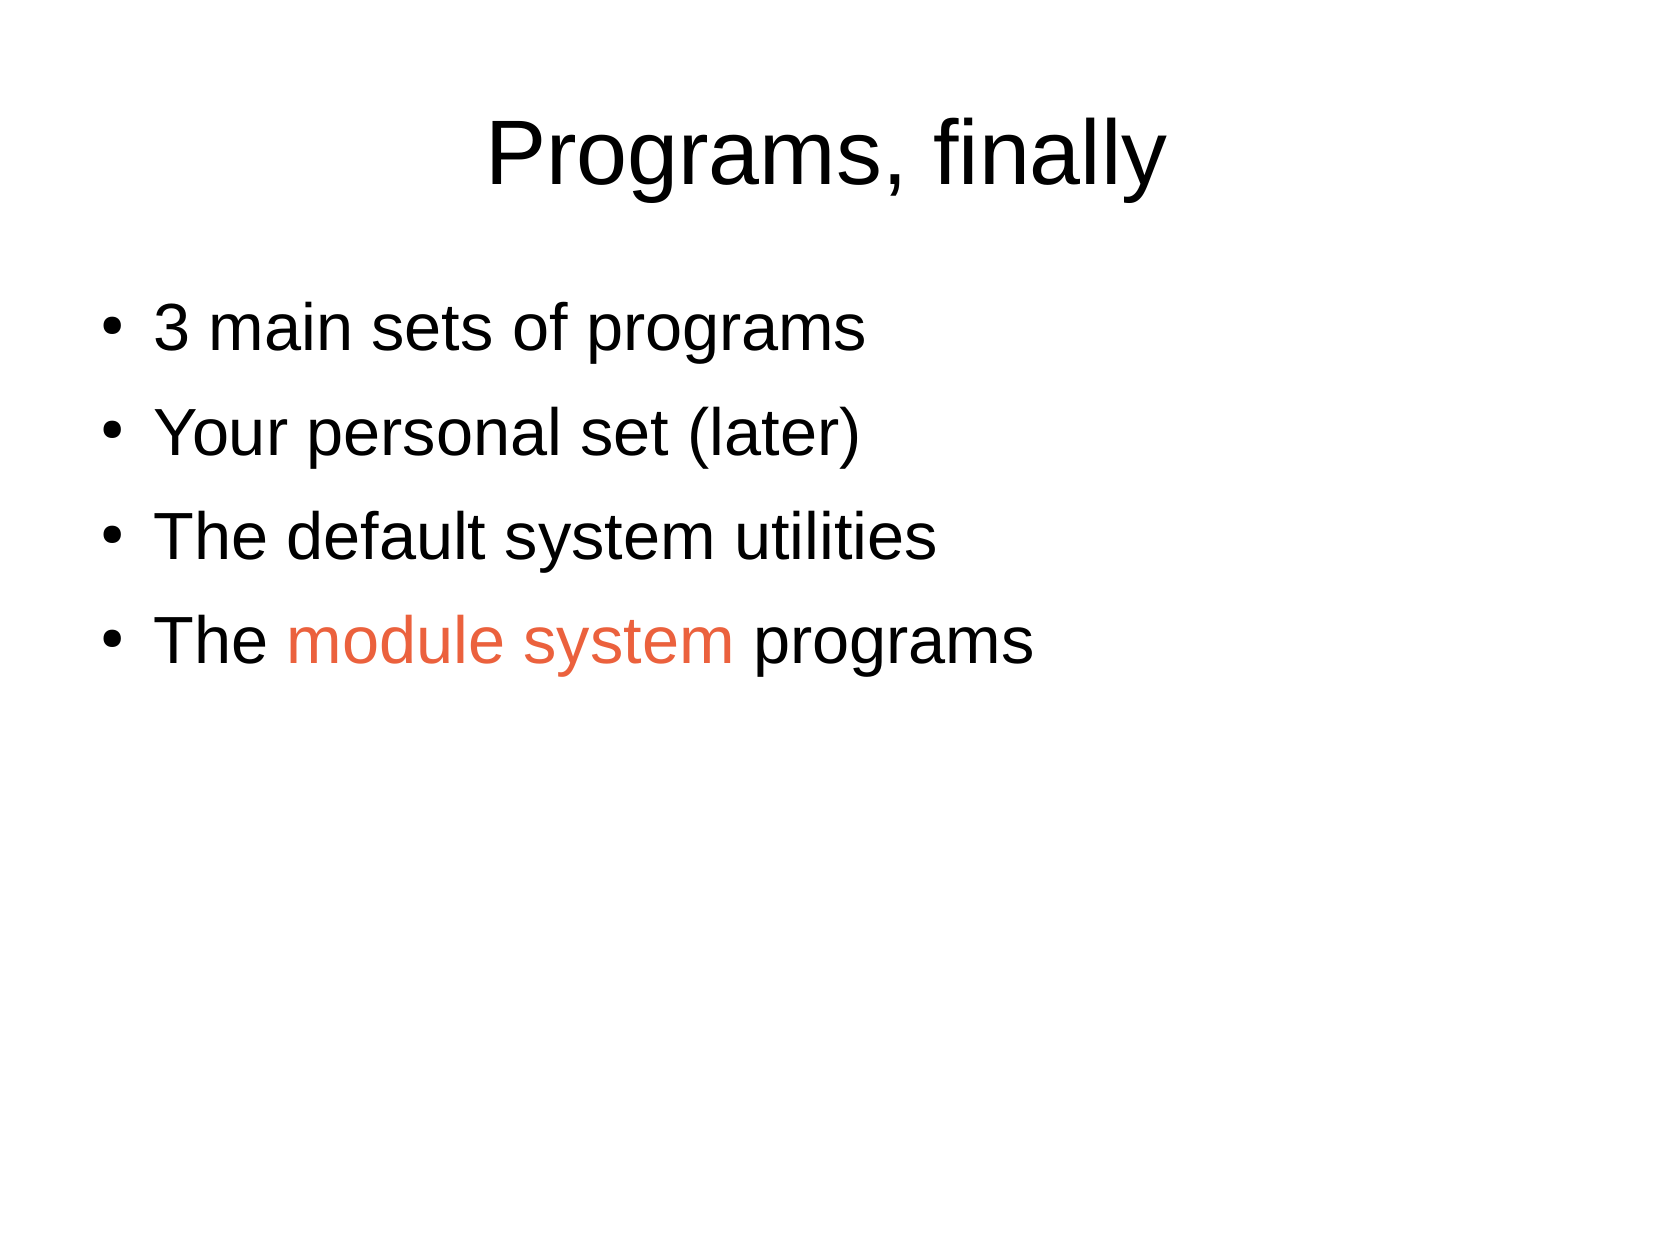

# Programs, finally
3 main sets of programs
Your personal set (later)
The default system utilities
The module system programs